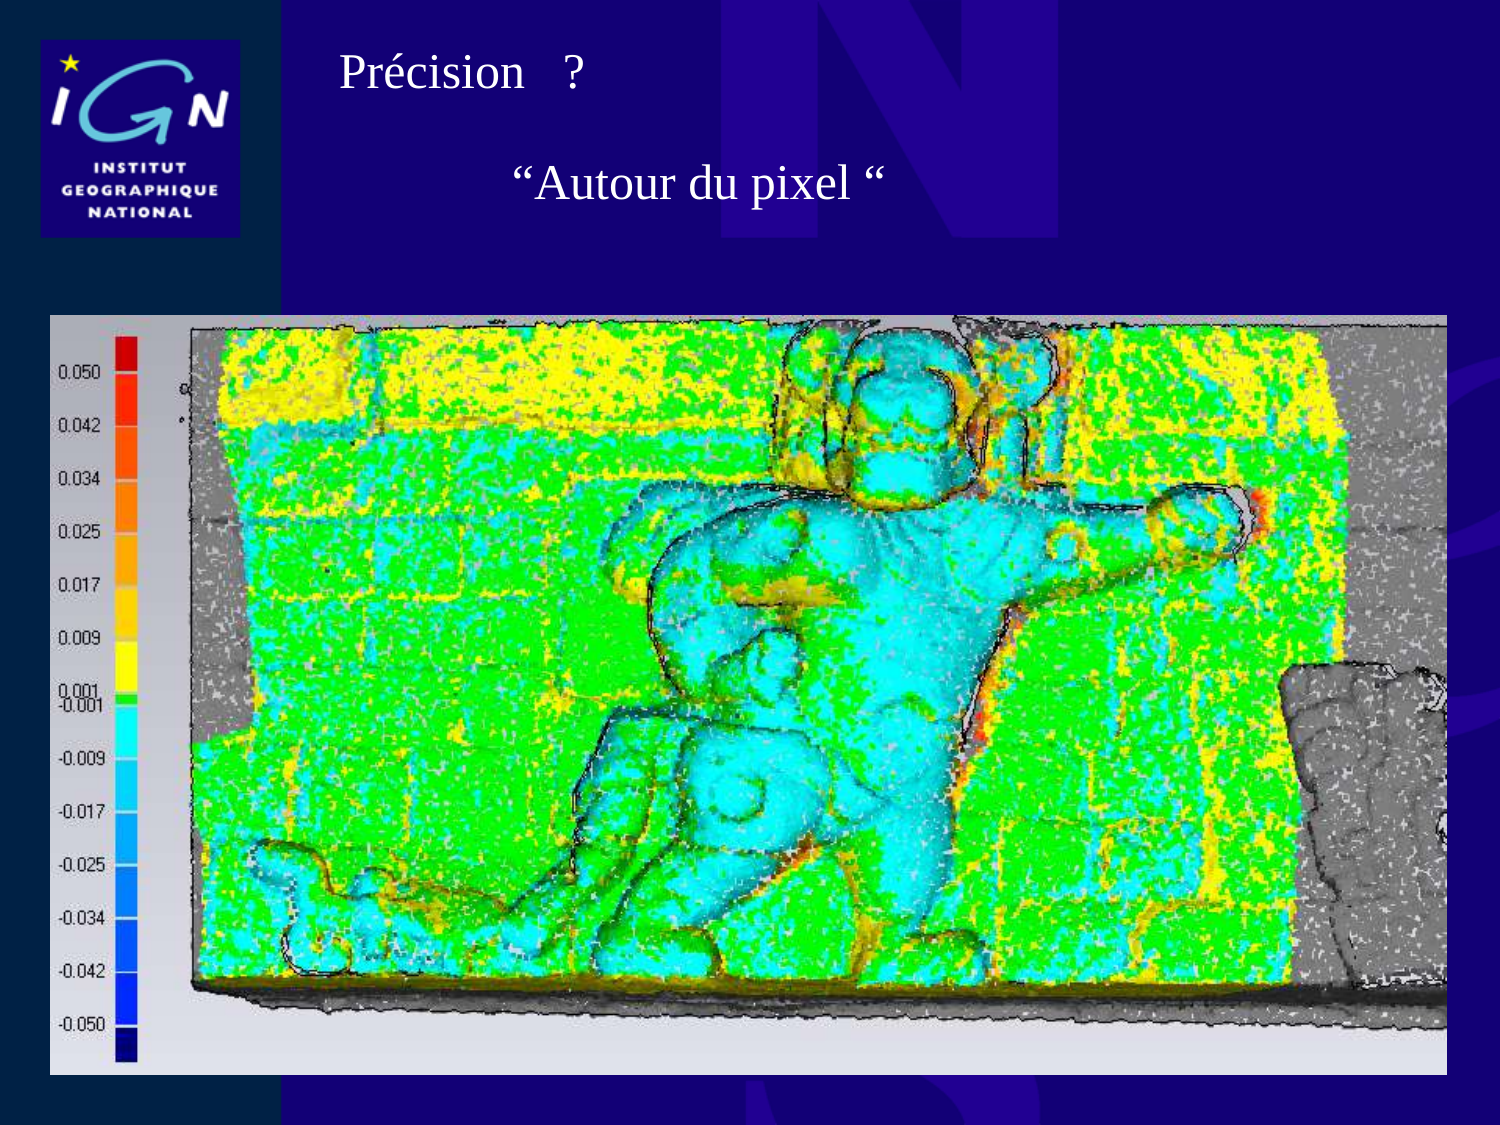

Précision ?
“Autour du pixel “
comparison_copan